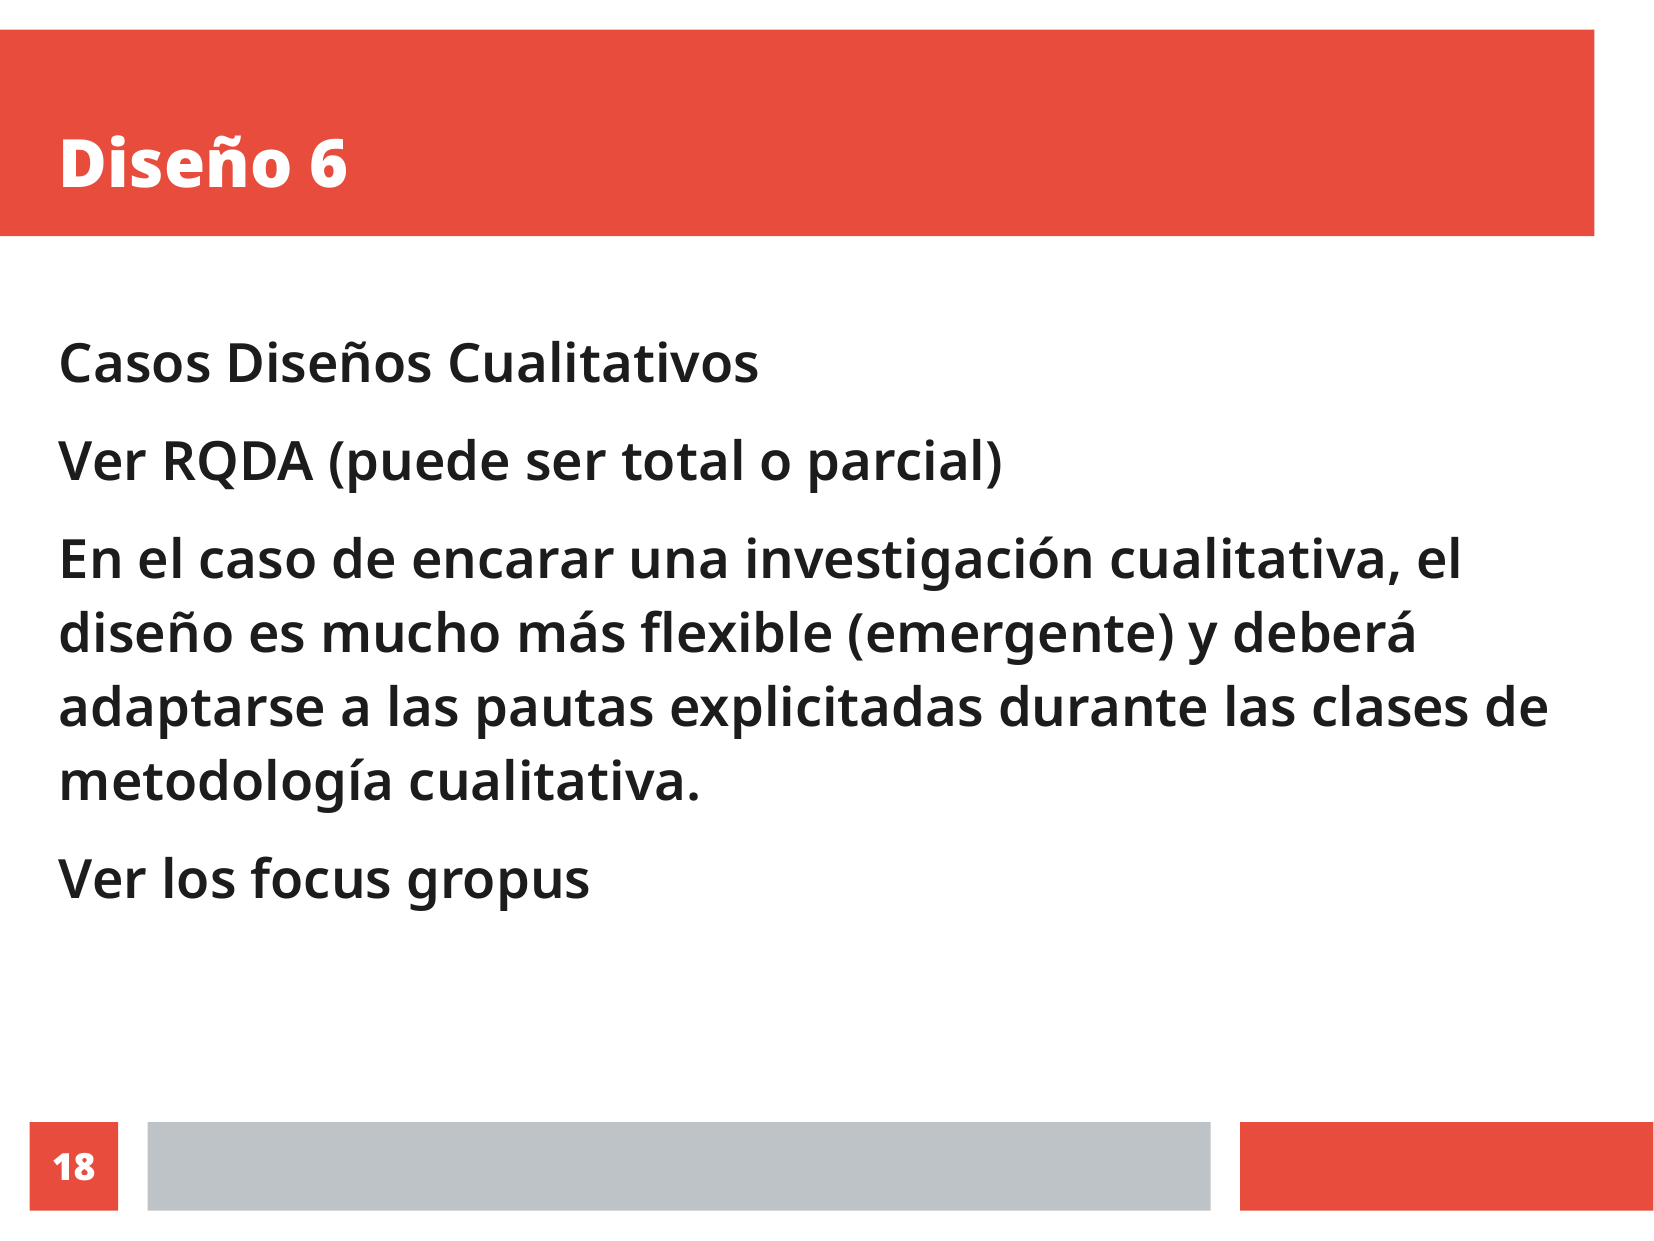

# Diseño 6
Casos Diseños Cualitativos
Ver RQDA (puede ser total o parcial)
En el caso de encarar una investigación cualitativa, el diseño es mucho más flexible (emergente) y deberá adaptarse a las pautas explicitadas durante las clases de metodología cualitativa.
Ver los focus gropus
18